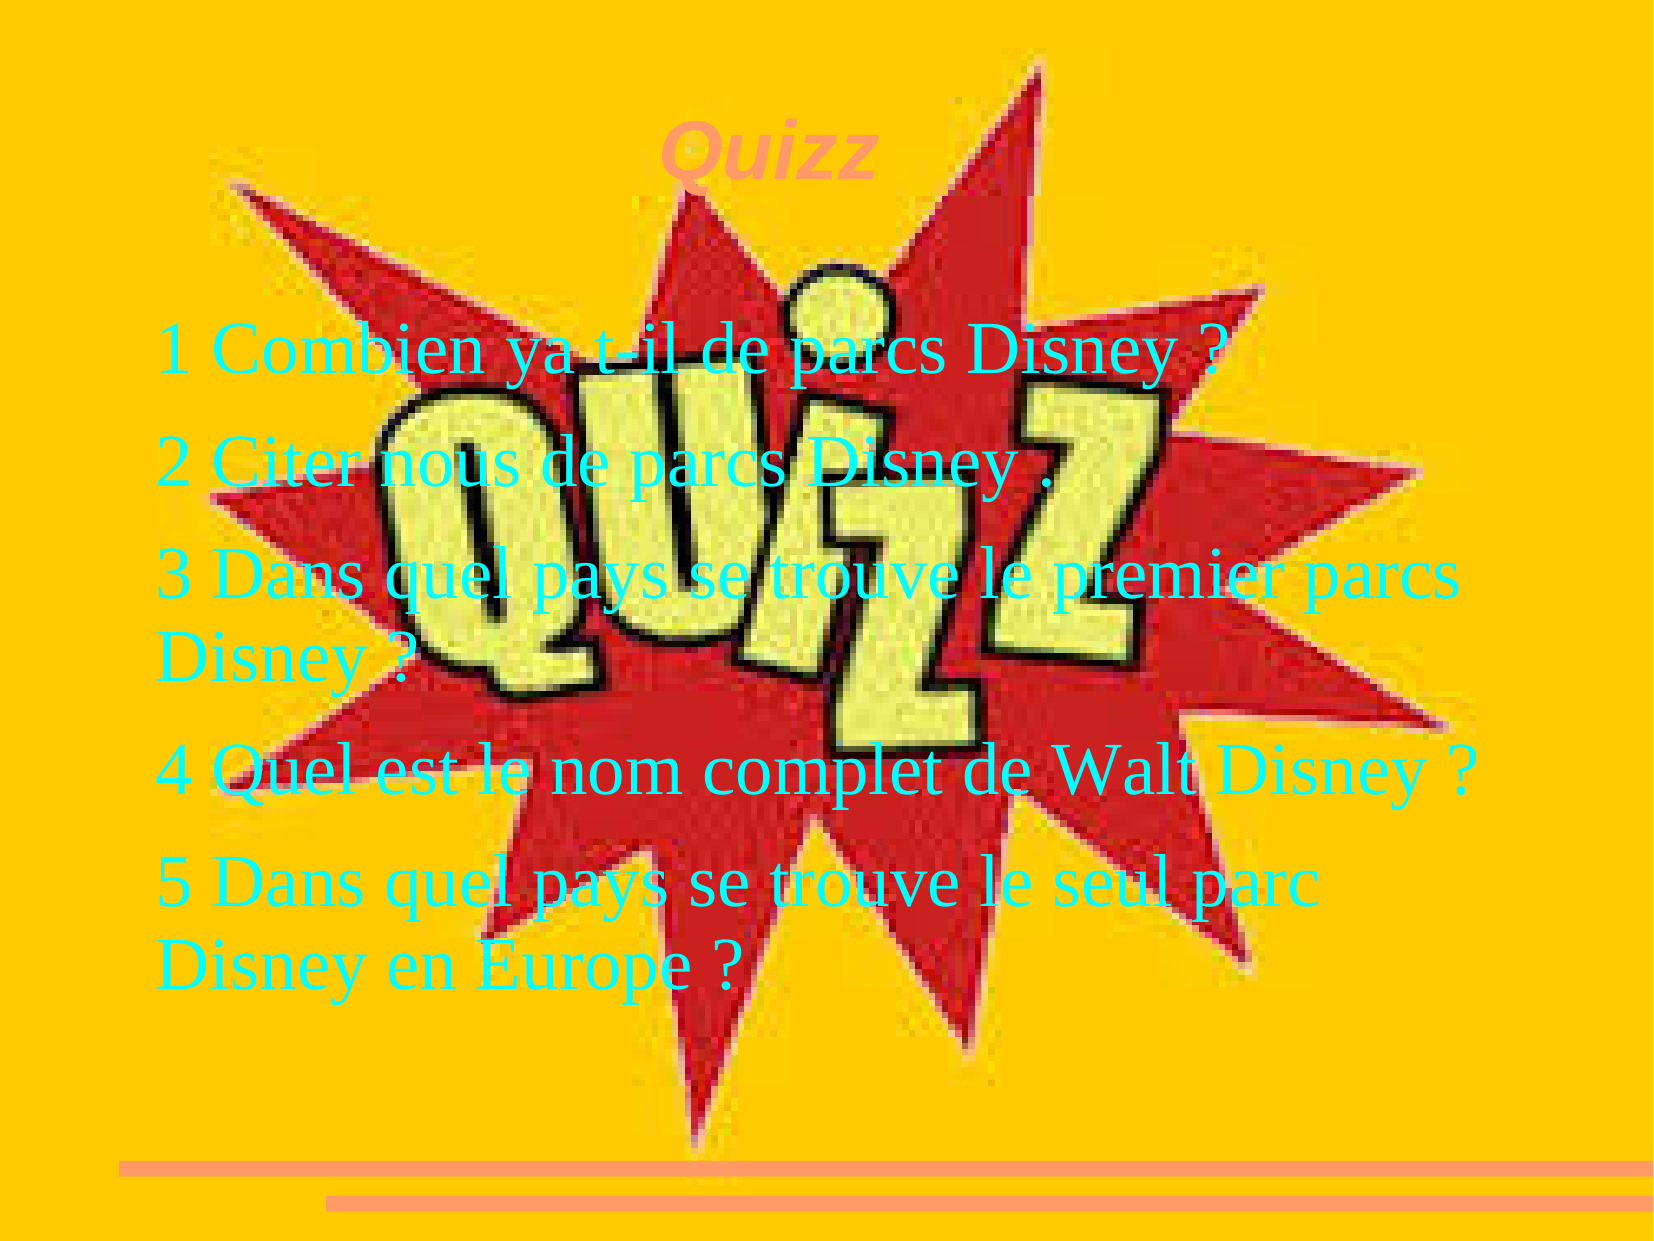

# Quizz
1 Combien ya t-il de parcs Disney ?
2 Citer nous de parcs Disney .
3 Dans quel pays se trouve le premier parcs Disney ?
4 Quel est le nom complet de Walt Disney ?
5 Dans quel pays se trouve le seul parc Disney en Europe ?